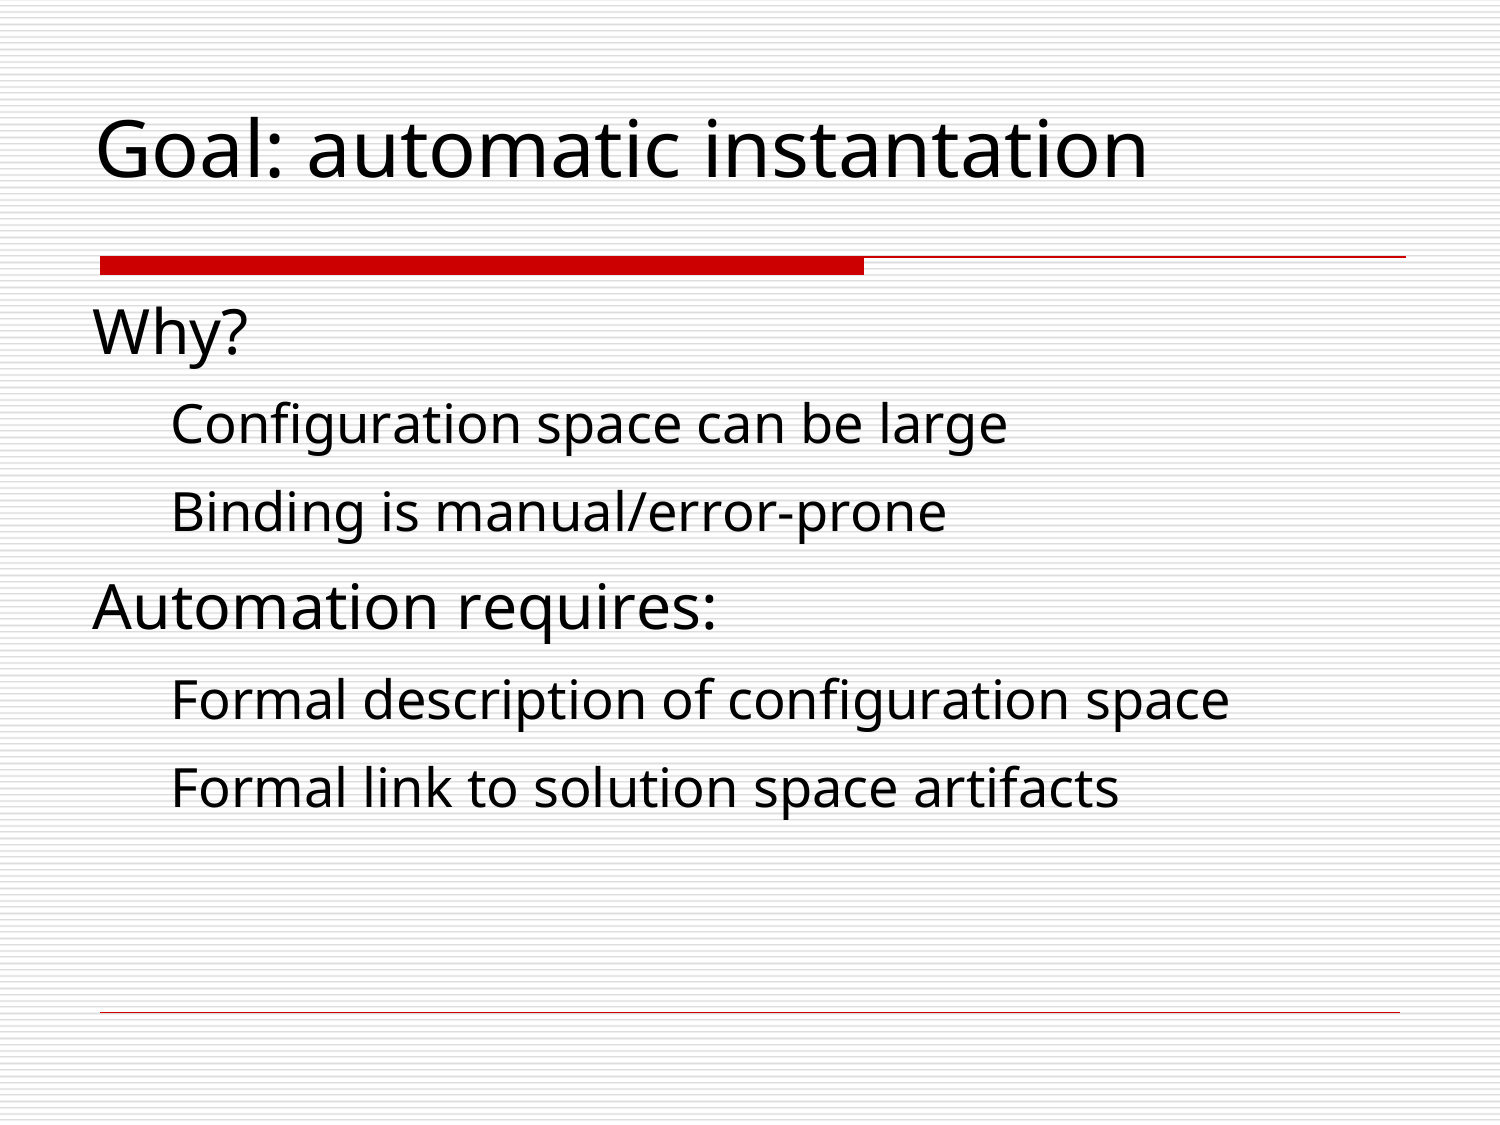

# Goal: automatic instantation
Why?
Configuration space can be large
Binding is manual/error-prone
Automation requires:
Formal description of configuration space
Formal link to solution space artifacts